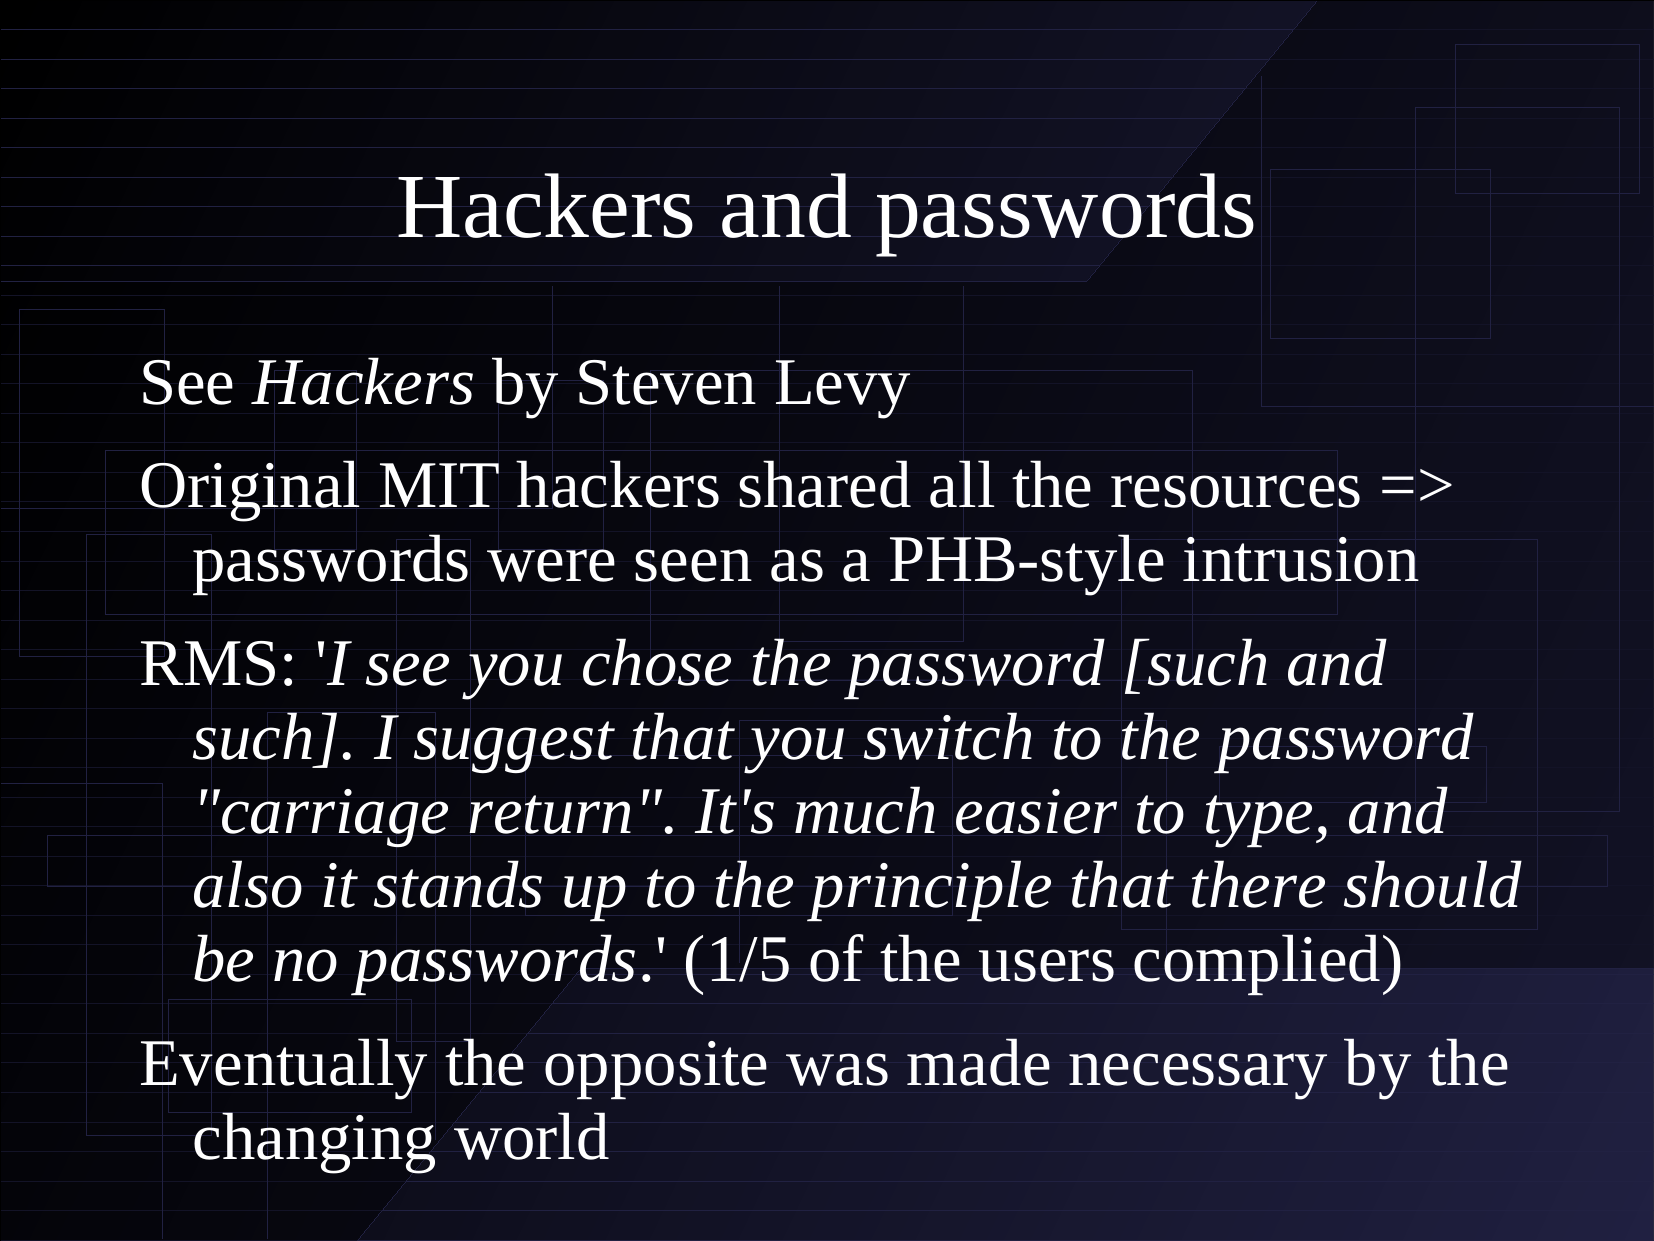

# Hackers and passwords
See Hackers by Steven Levy
Original MIT hackers shared all the resources => passwords were seen as a PHB-style intrusion
RMS: 'I see you chose the password [such and such]. I suggest that you switch to the password "carriage return". It's much easier to type, and also it stands up to the principle that there should be no passwords.' (1/5 of the users complied)
Eventually the opposite was made necessary by the changing world